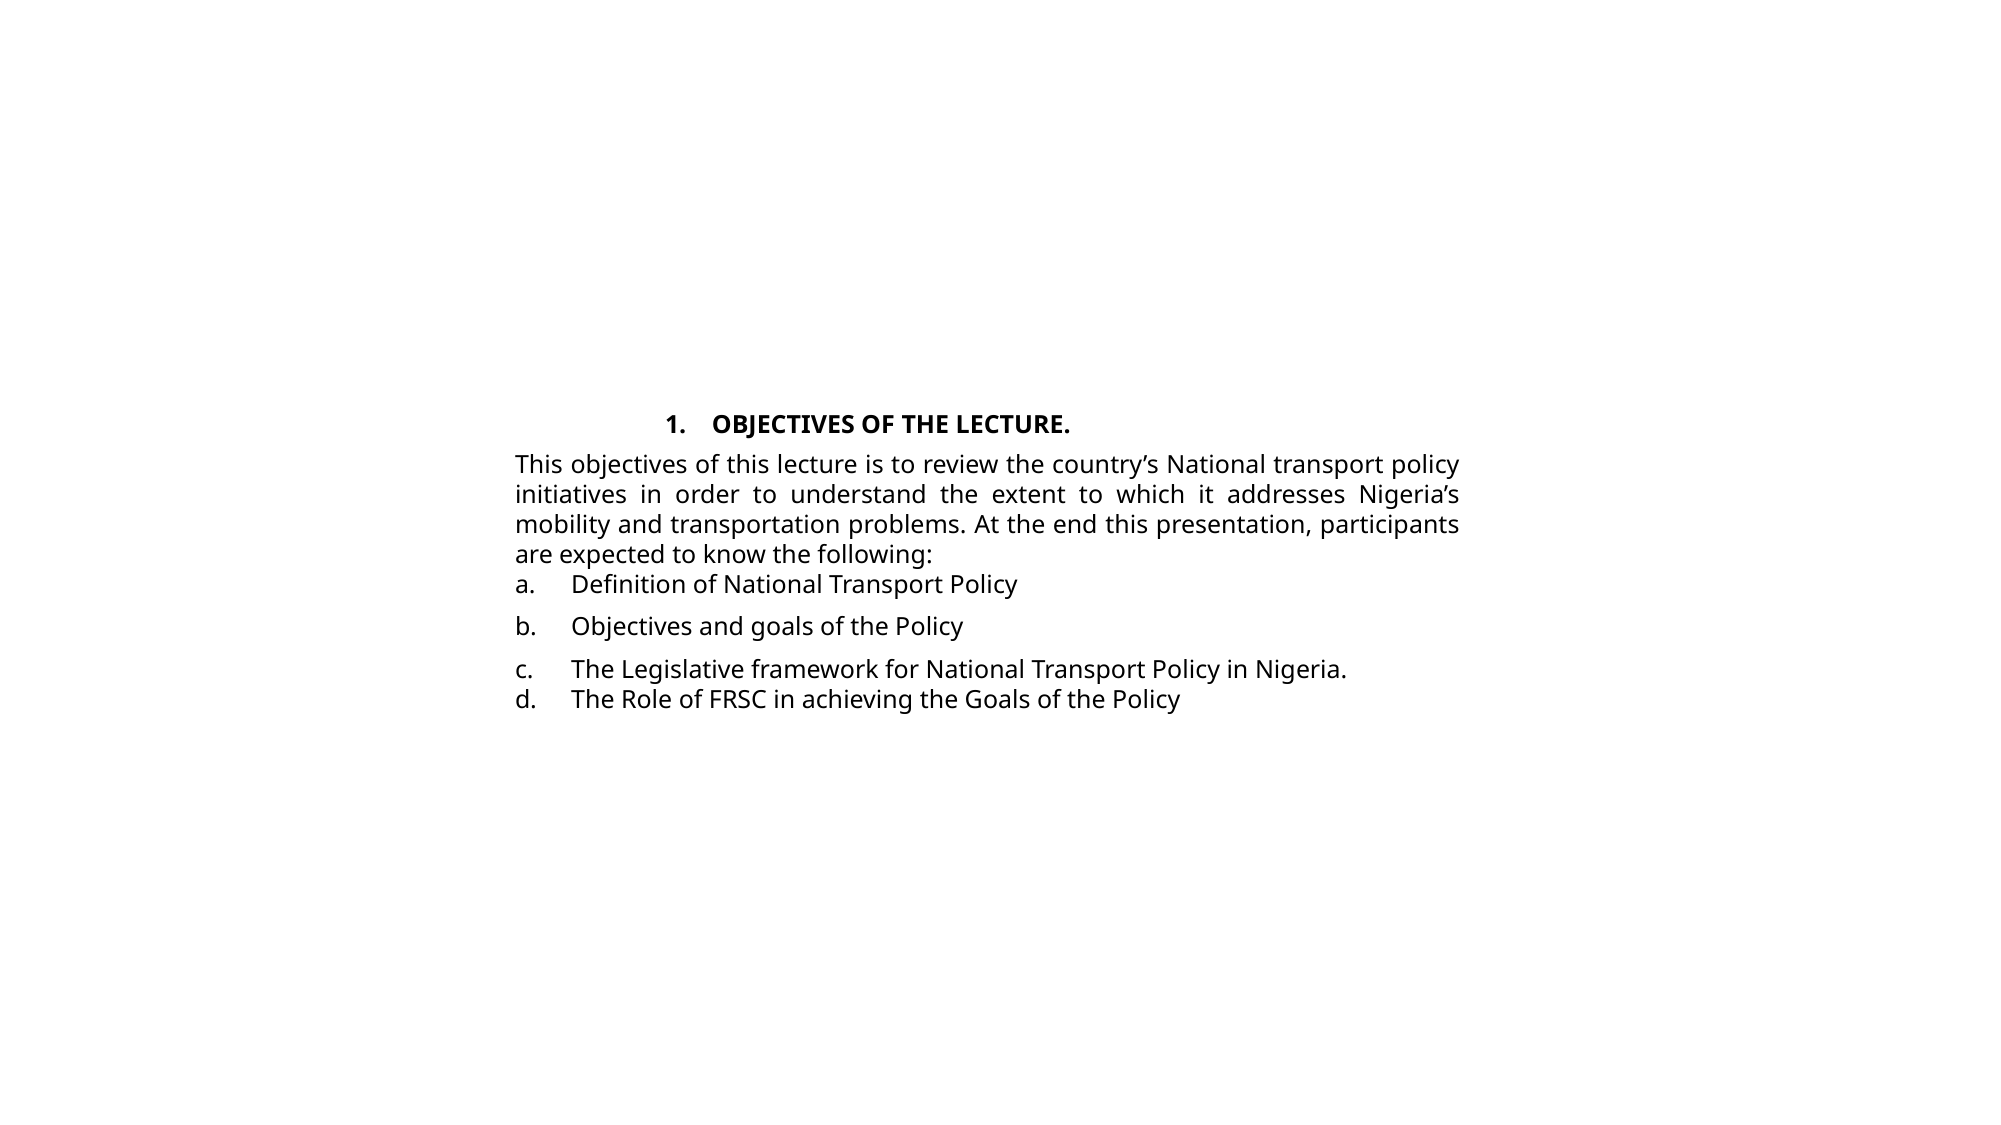

OBJECTIVES OF THE LECTURE.
This objectives of this lecture is to review the country’s National transport policy initiatives in order to understand the extent to which it addresses Nigeria’s mobility and transportation problems. At the end this presentation, participants are expected to know the following:
Definition of National Transport Policy
Objectives and goals of the Policy
The Legislative framework for National Transport Policy in Nigeria.
The Role of FRSC in achieving the Goals of the Policy